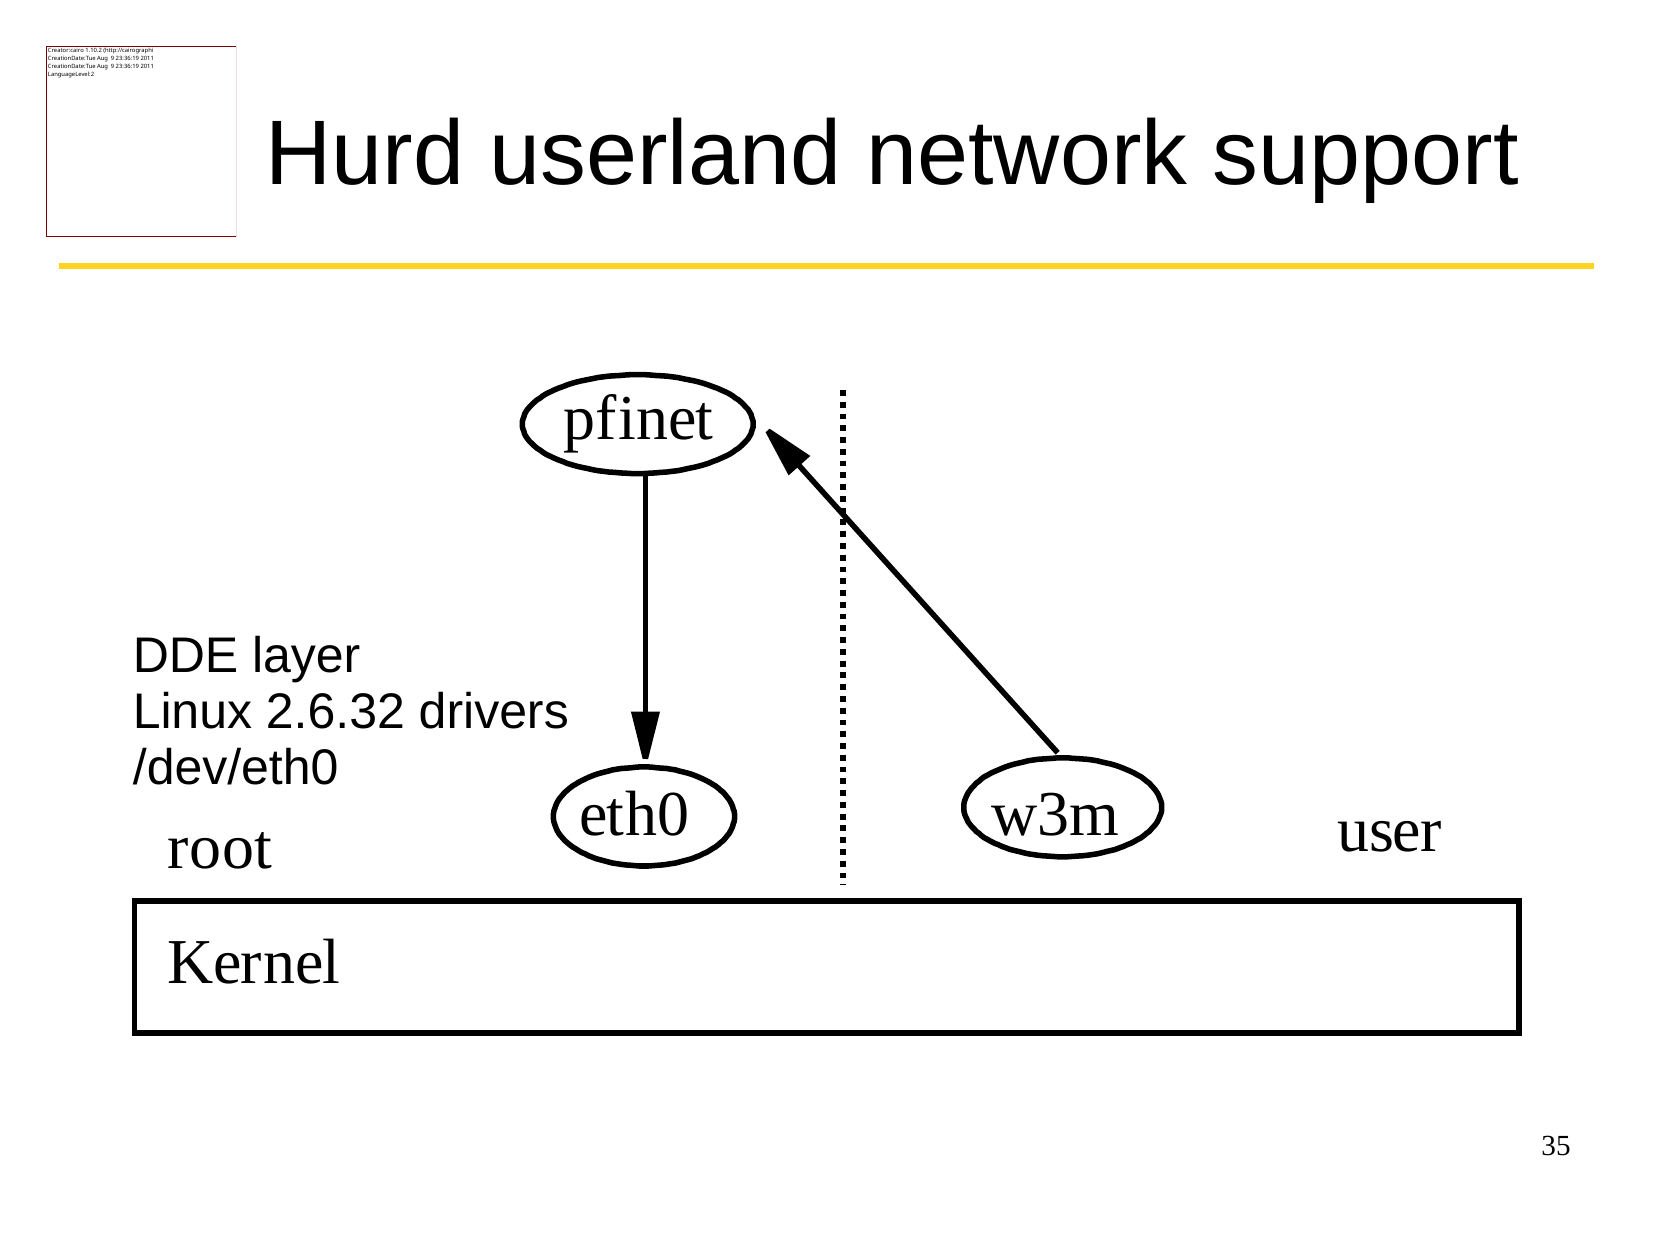

# Hurd userland network support
DDE layer
Linux 2.6.32 drivers
/dev/eth0
35